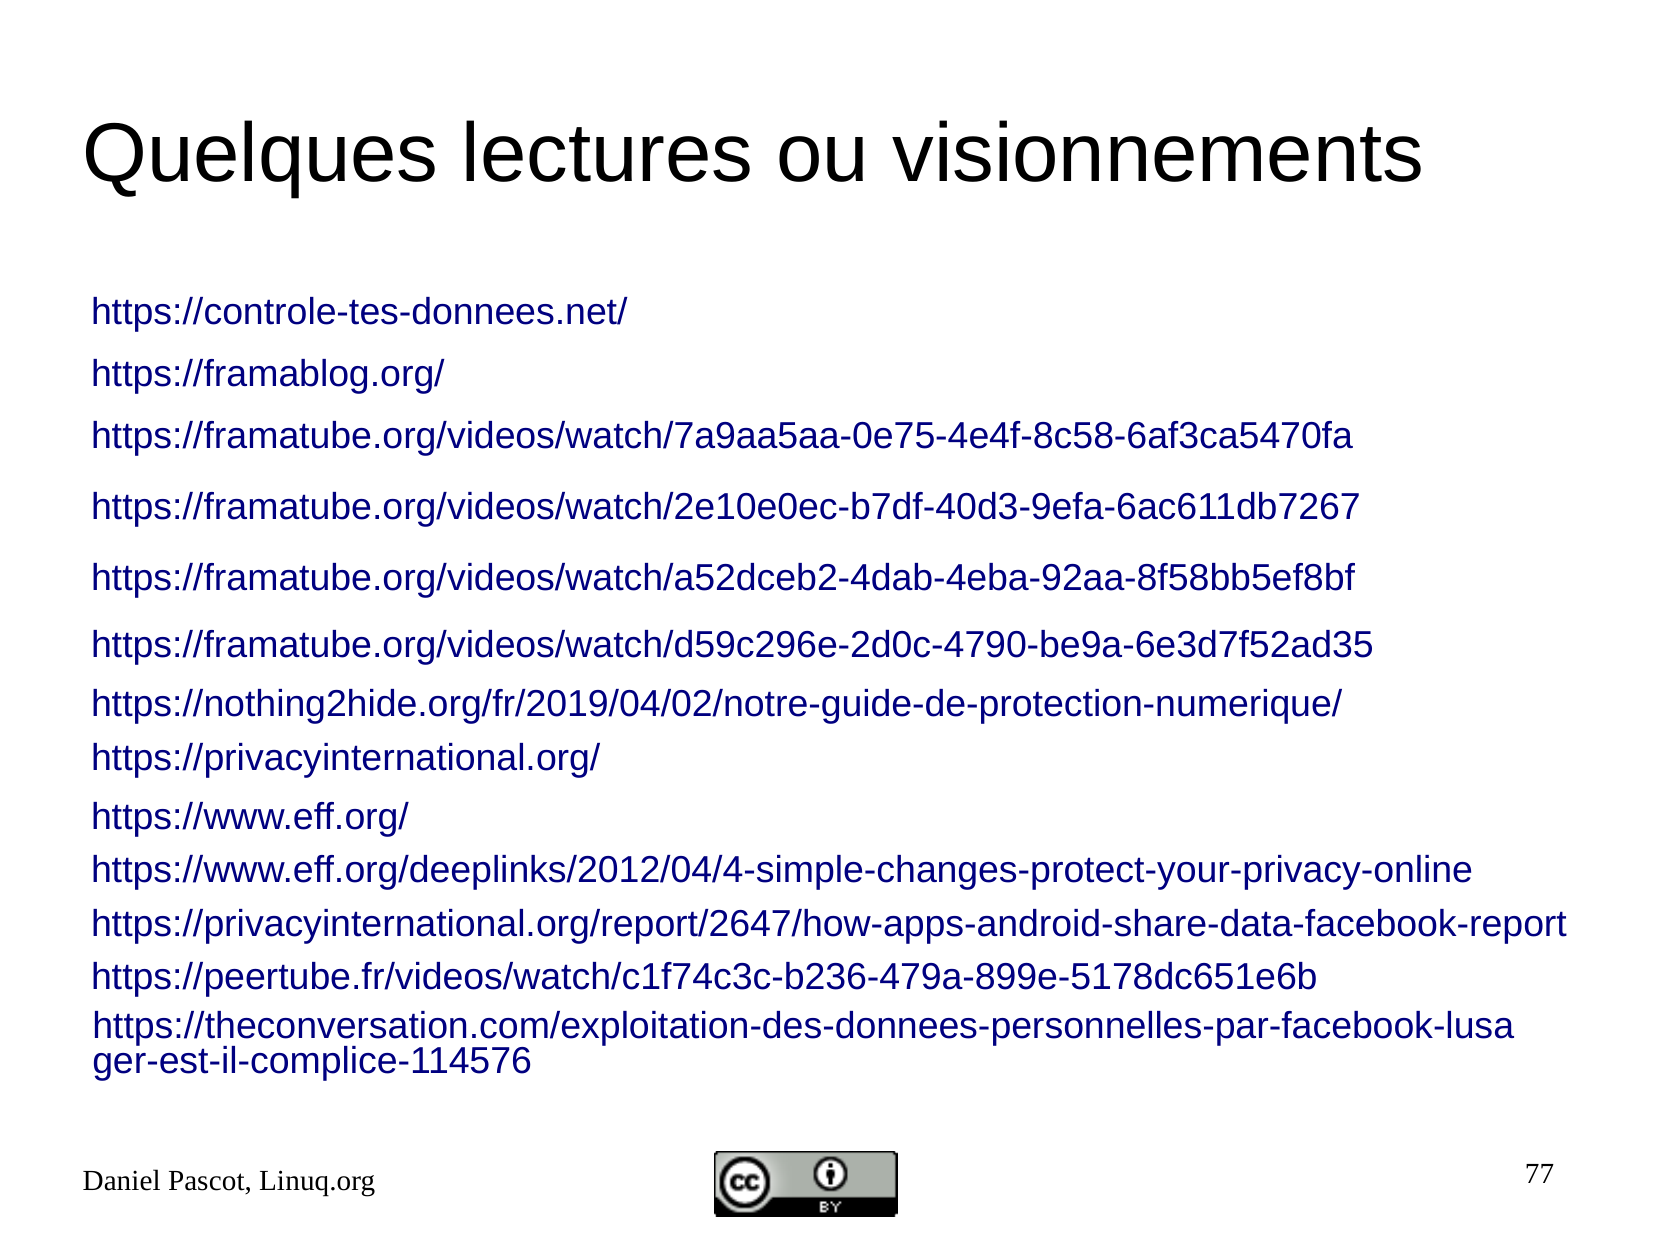

# Quelques lectures ou visionnements
https://controle-tes-donnees.net/
https://framablog.org/
https://framatube.org/videos/watch/7a9aa5aa-0e75-4e4f-8c58-6af3ca5470fa
https://framatube.org/videos/watch/2e10e0ec-b7df-40d3-9efa-6ac611db7267
https://framatube.org/videos/watch/a52dceb2-4dab-4eba-92aa-8f58bb5ef8bf
https://framatube.org/videos/watch/d59c296e-2d0c-4790-be9a-6e3d7f52ad35
https://nothing2hide.org/fr/2019/04/02/notre-guide-de-protection-numerique/
https://privacyinternational.org/
https://www.eff.org/
https://www.eff.org/deeplinks/2012/04/4-simple-changes-protect-your-privacy-online
https://privacyinternational.org/report/2647/how-apps-android-share-data-facebook-report
https://peertube.fr/videos/watch/c1f74c3c-b236-479a-899e-5178dc651e6b
https://theconversation.com/exploitation-des-donnees-personnelles-par-facebook-lusager-est-il-complice-114576
77
15-08- 2018